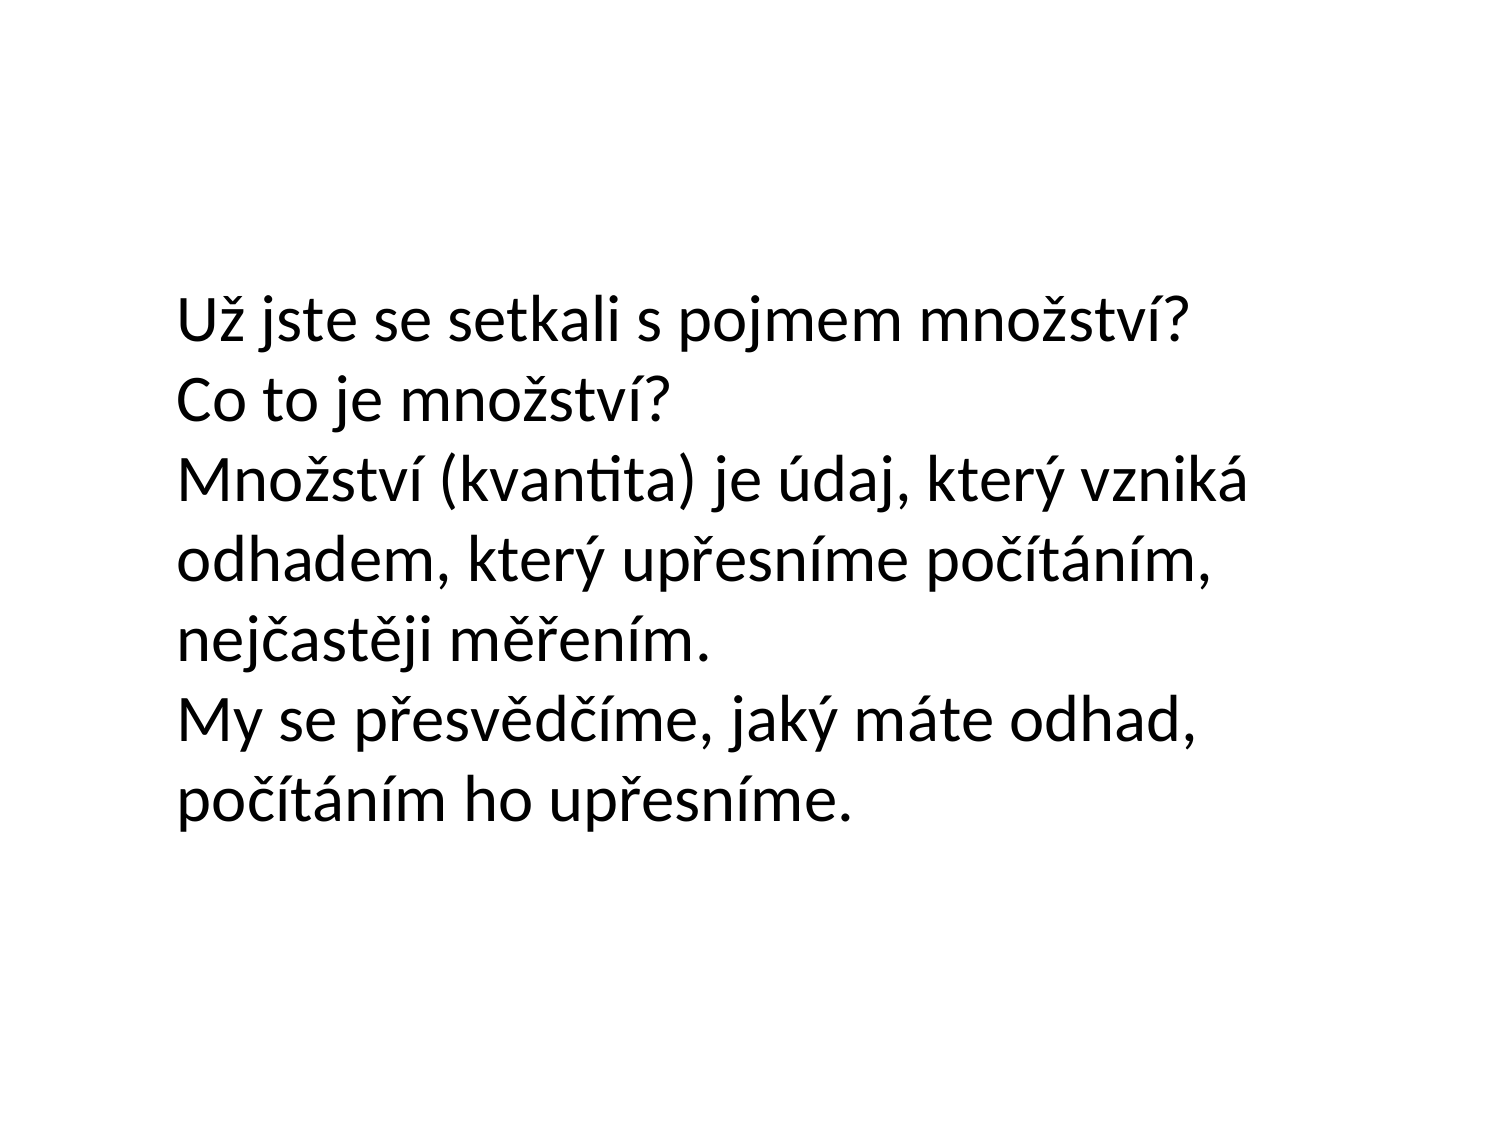

Už jste se setkali s pojmem množství?
Co to je množství?
Množství (kvantita) je údaj, který vzniká
odhadem, který upřesníme počítáním,
nejčastěji měřením.
My se přesvědčíme, jaký máte odhad,
počítáním ho upřesníme.